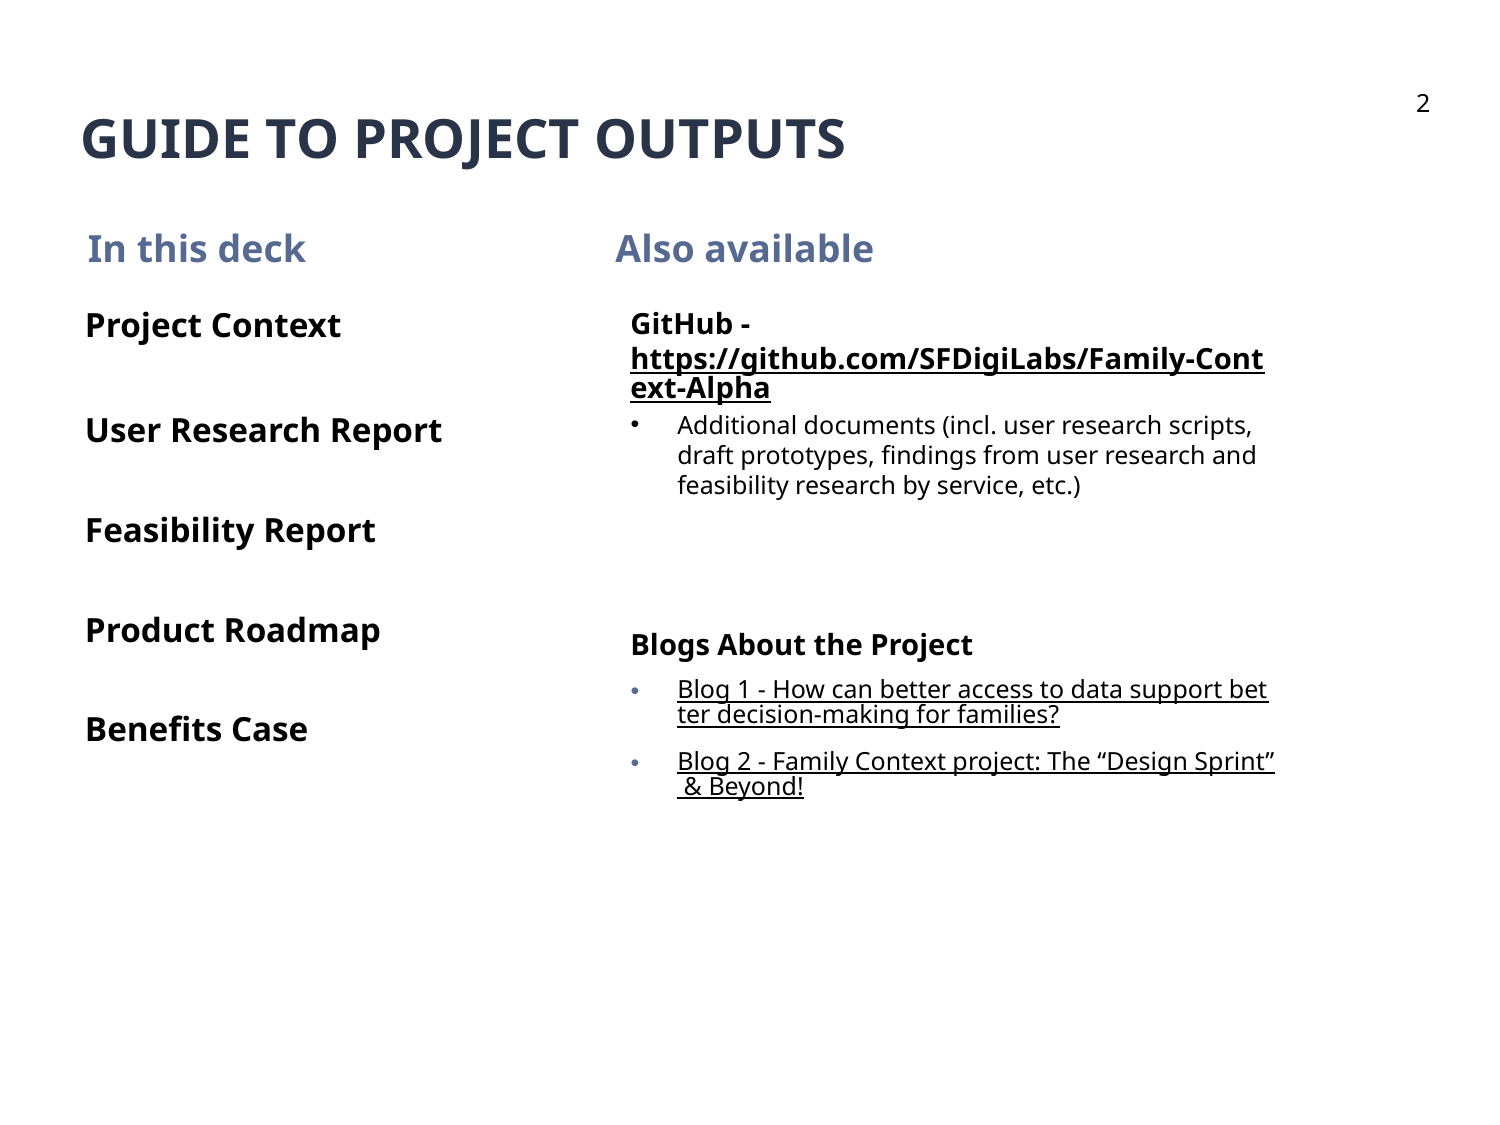

# GUIDE TO PROJECT OUTPUTS
In this deck
Also available
GitHub - https://github.com/SFDigiLabs/Family-Context-Alpha
Additional documents (incl. user research scripts, draft prototypes, findings from user research and feasibility research by service, etc.)
Blogs About the Project
Blog 1 - How can better access to data support better decision-making for families?
Blog 2 - Family Context project: The “Design Sprint” & Beyond!
Project Context
User Research Report
Feasibility Report
Product Roadmap
Benefits Case